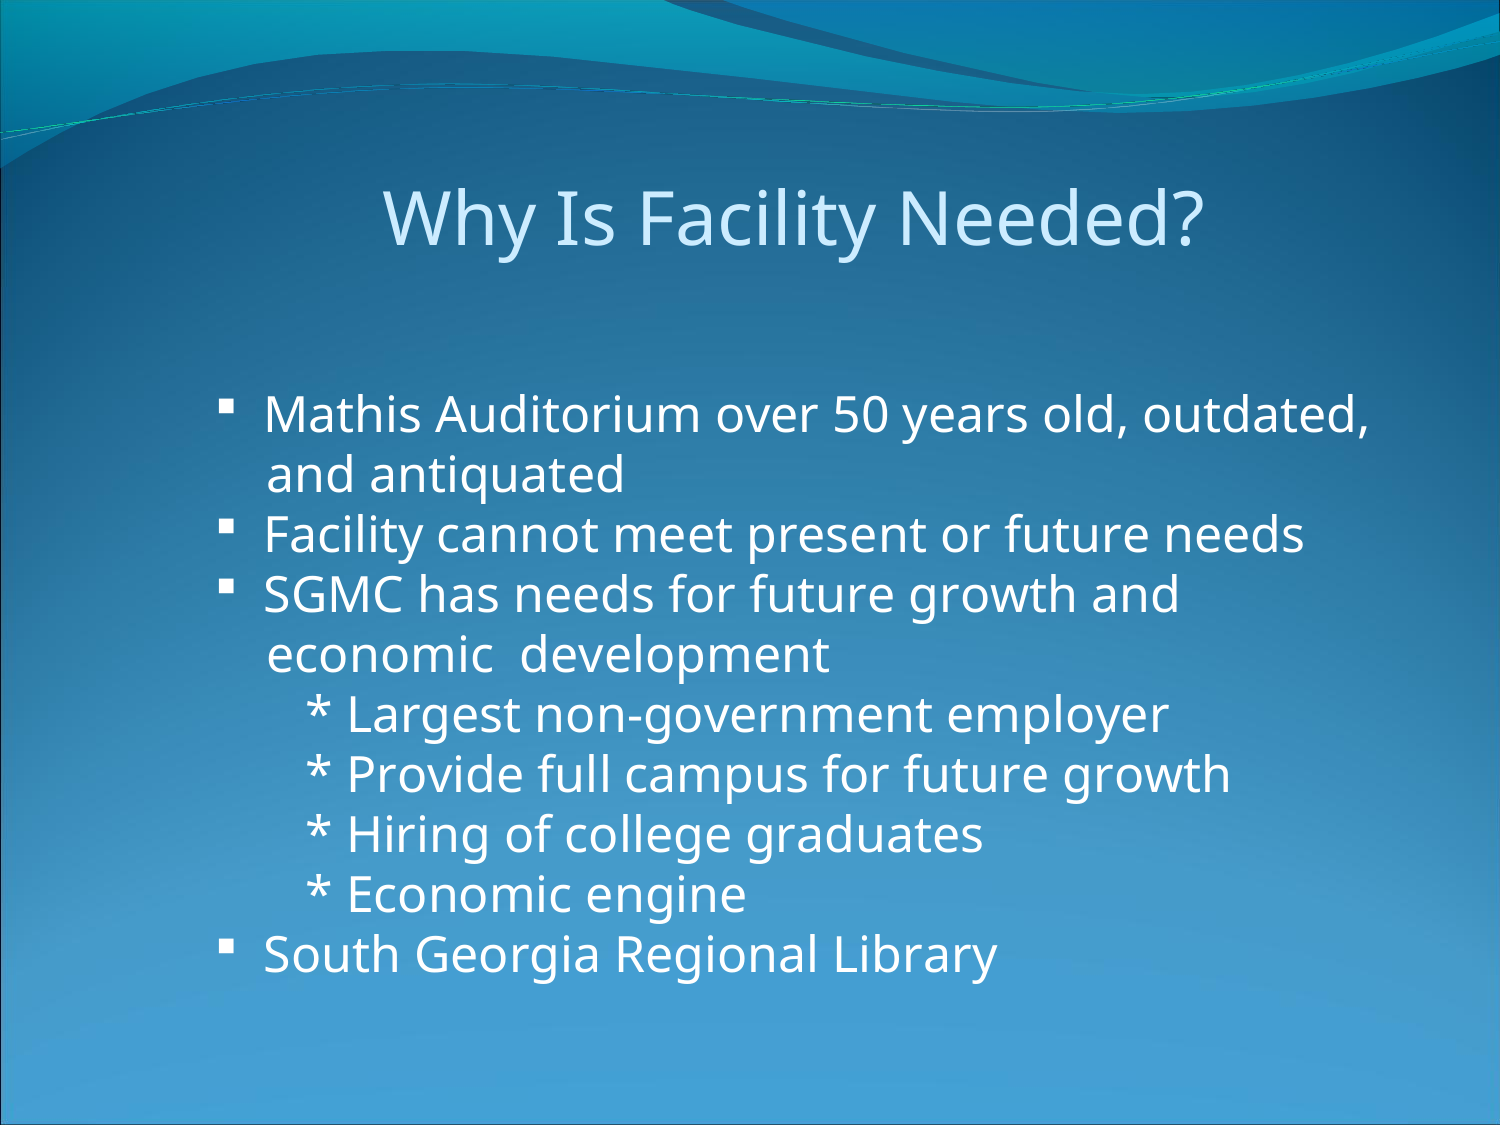

Why Is Facility Needed?
 Mathis Auditorium over 50 years old, outdated,
 and antiquated
 Facility cannot meet present or future needs
 SGMC has needs for future growth and
 economic development
 * Largest non-government employer
 * Provide full campus for future growth
 * Hiring of college graduates
 * Economic engine
 South Georgia Regional Library